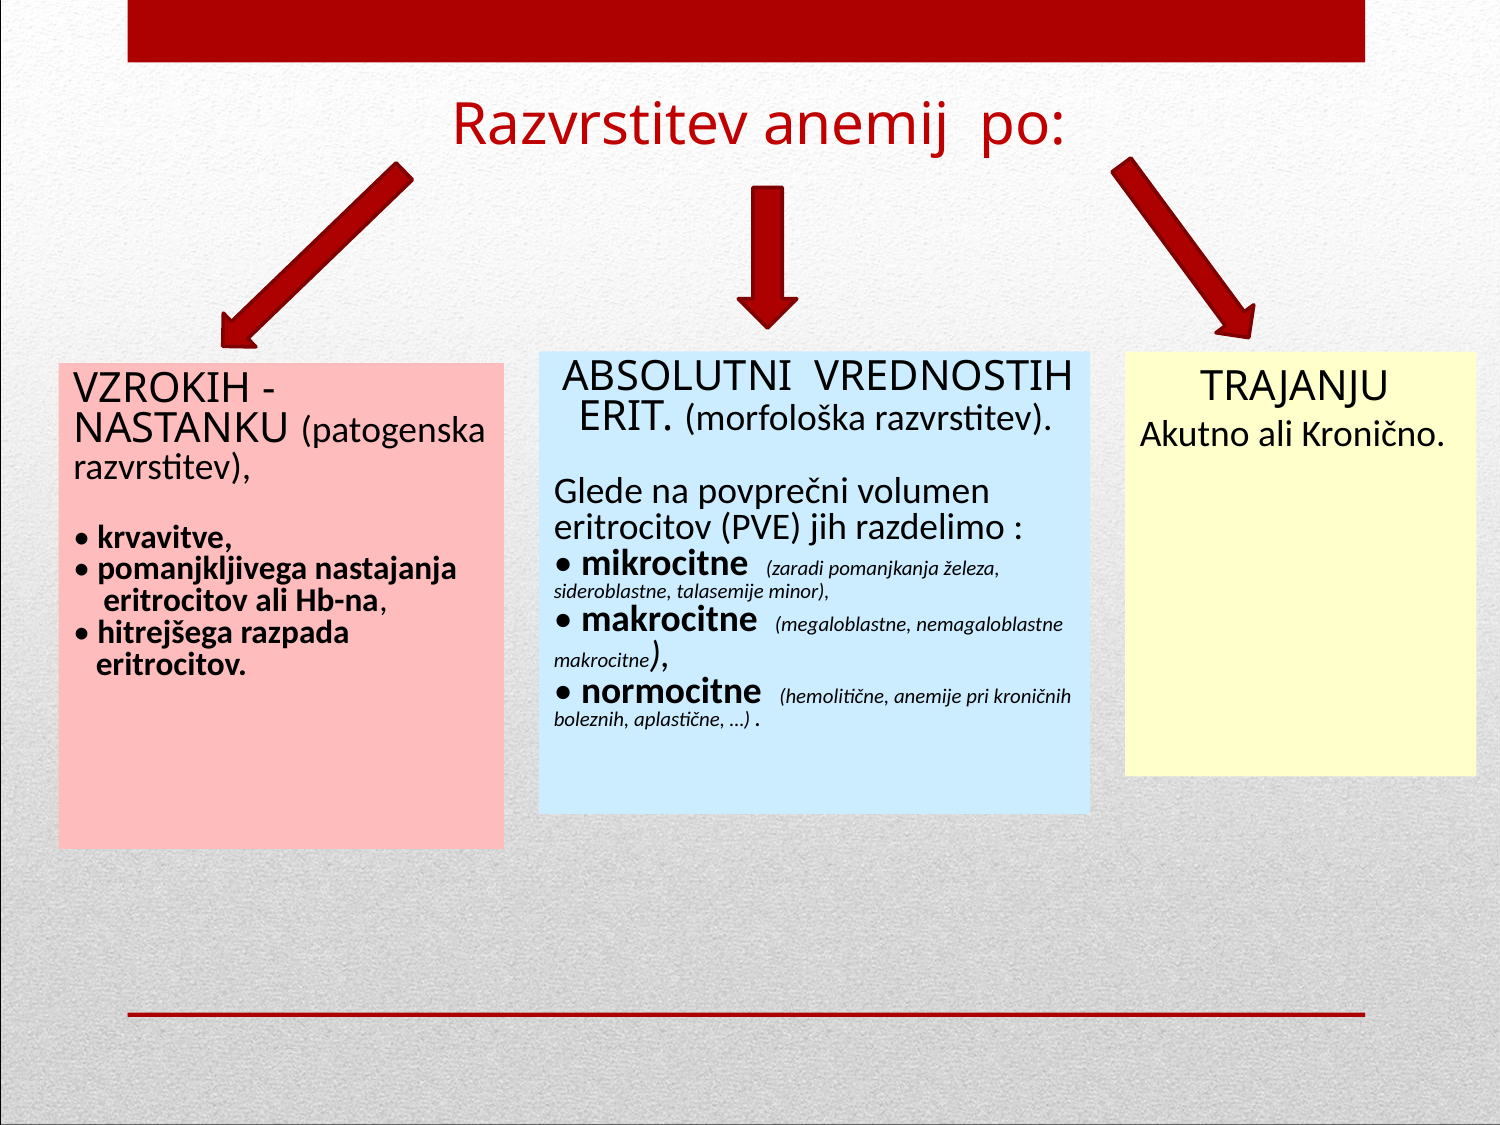

# Razvrstitev anemij po:
 ABSOLUTNI VREDNOSTIH ERIT. (morfološka razvrstitev).
Glede na povprečni volumen eritrocitov (PVE) jih razdelimo :
• mikrocitne (zaradi pomanjkanja železa, sideroblastne, talasemije minor),
• makrocitne (megaloblastne, nemagaloblastne makrocitne),
• normocitne (hemolitične, anemije pri kroničnih boleznih, aplastične, …) .
TRAJANJU
Akutno ali Kronično.
VZROKIH - NASTANKU (patogenska razvrstitev),
• krvavitve,
• pomanjkljivega nastajanja
 eritrocitov ali Hb-na,
• hitrejšega razpada
 eritrocitov.